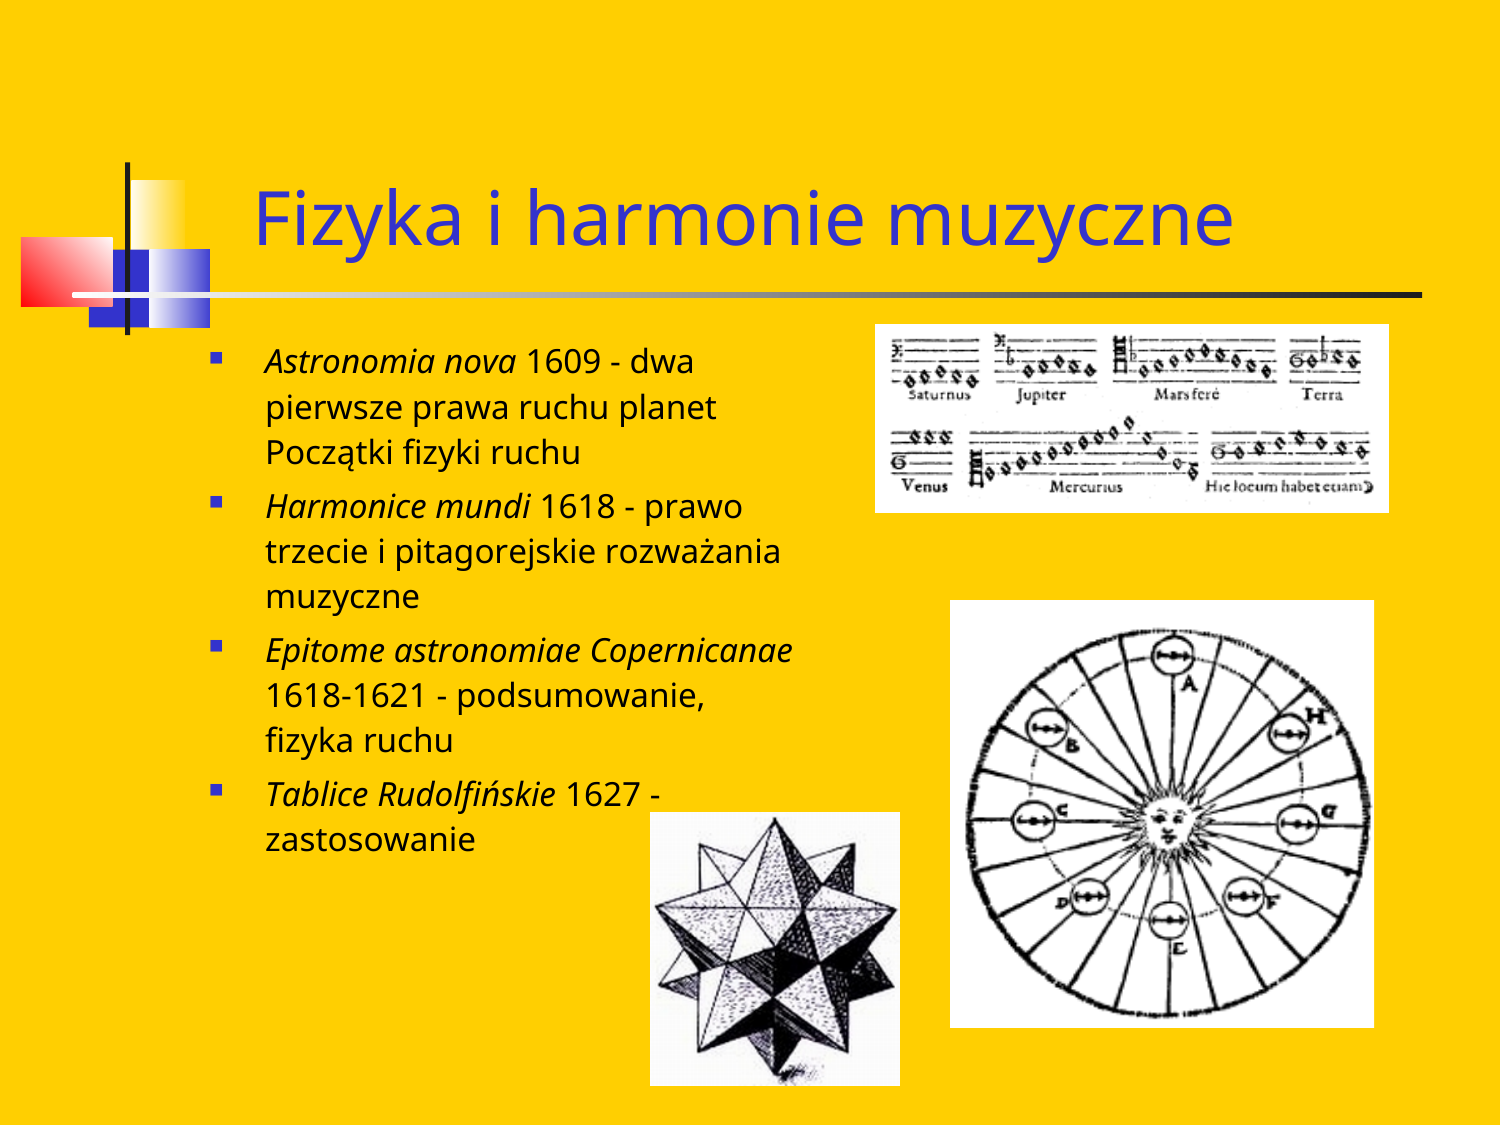

Fizyka i harmonie muzyczne
# Astronomia nova 1609 - dwa pierwsze prawa ruchu planet Początki fizyki ruchu
Harmonice mundi 1618 - prawo trzecie i pitagorejskie rozważania muzyczne
Epitome astronomiae Copernicanae 1618-1621 - podsumowanie, fizyka ruchu
Tablice Rudolfińskie 1627 - zastosowanie